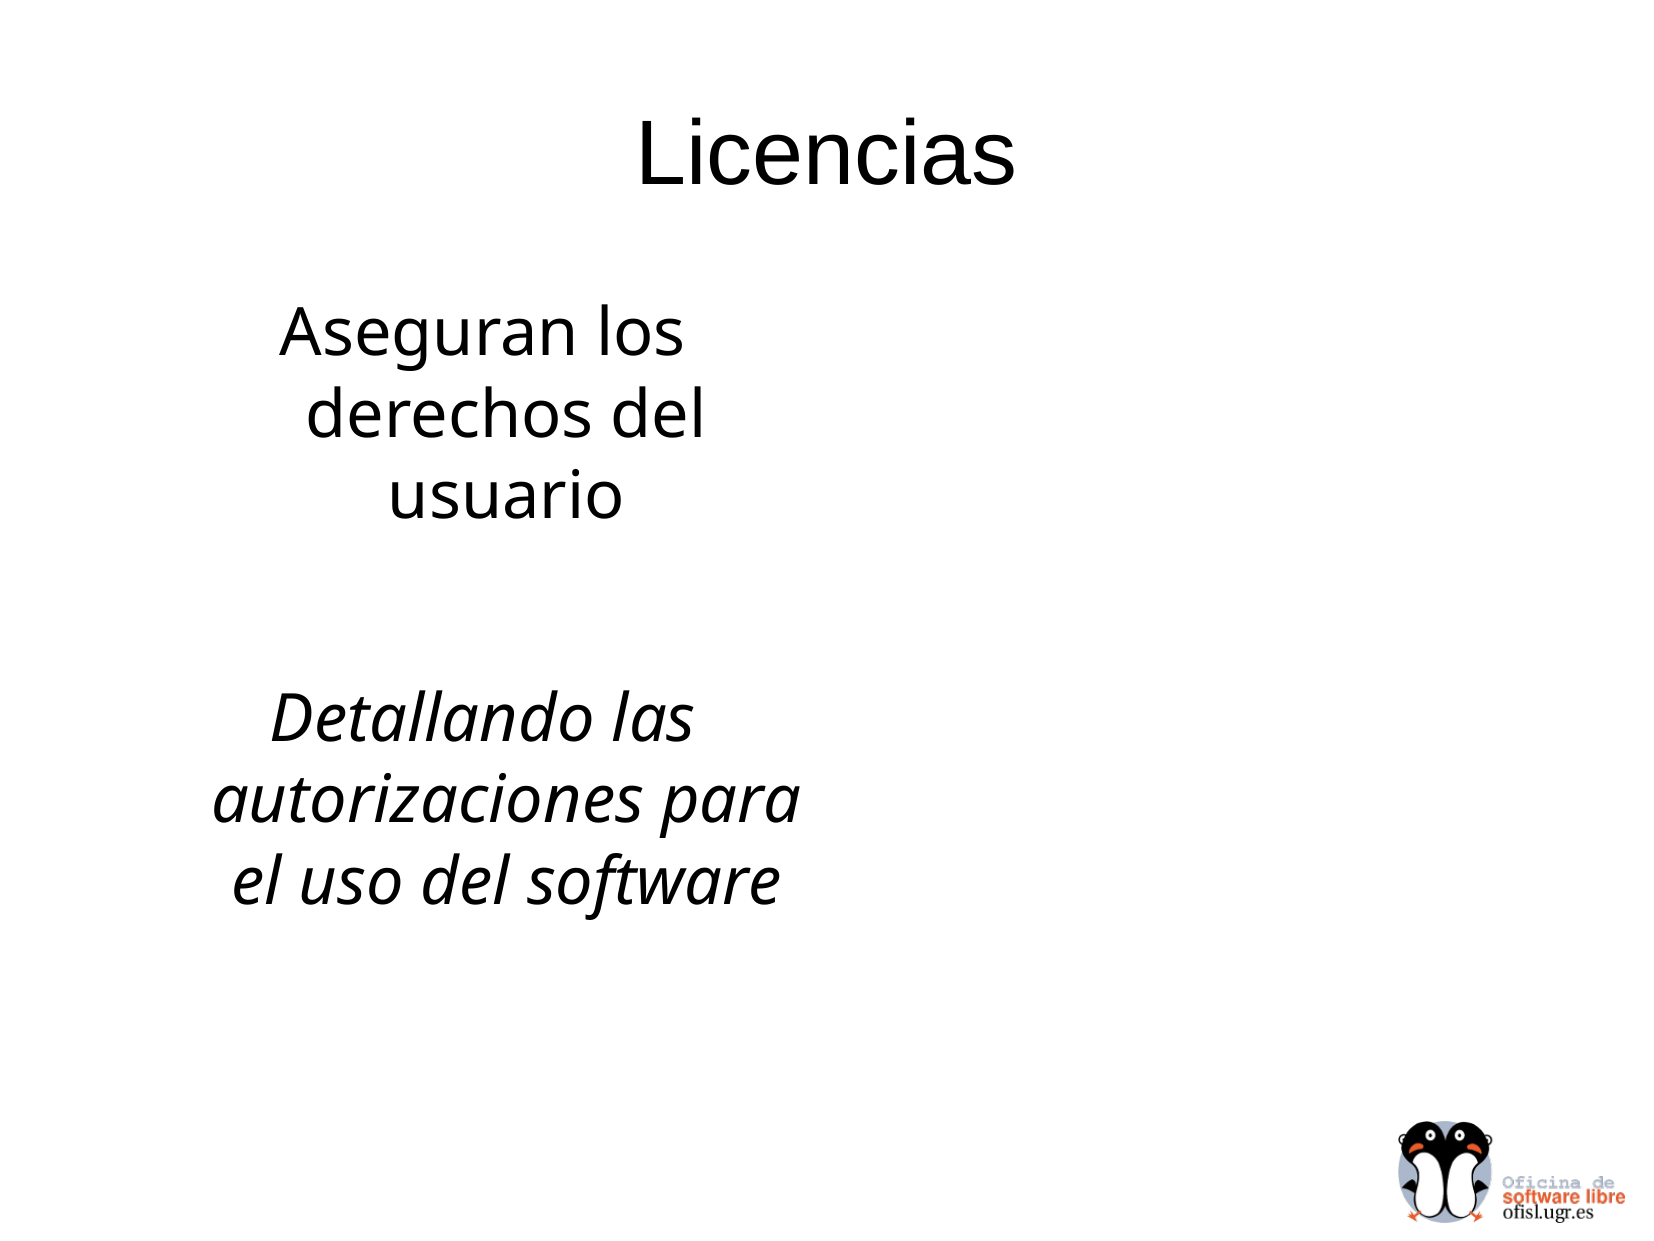

# Licencias
Aseguran los derechos del usuario
Detallando las autorizaciones para el uso del software